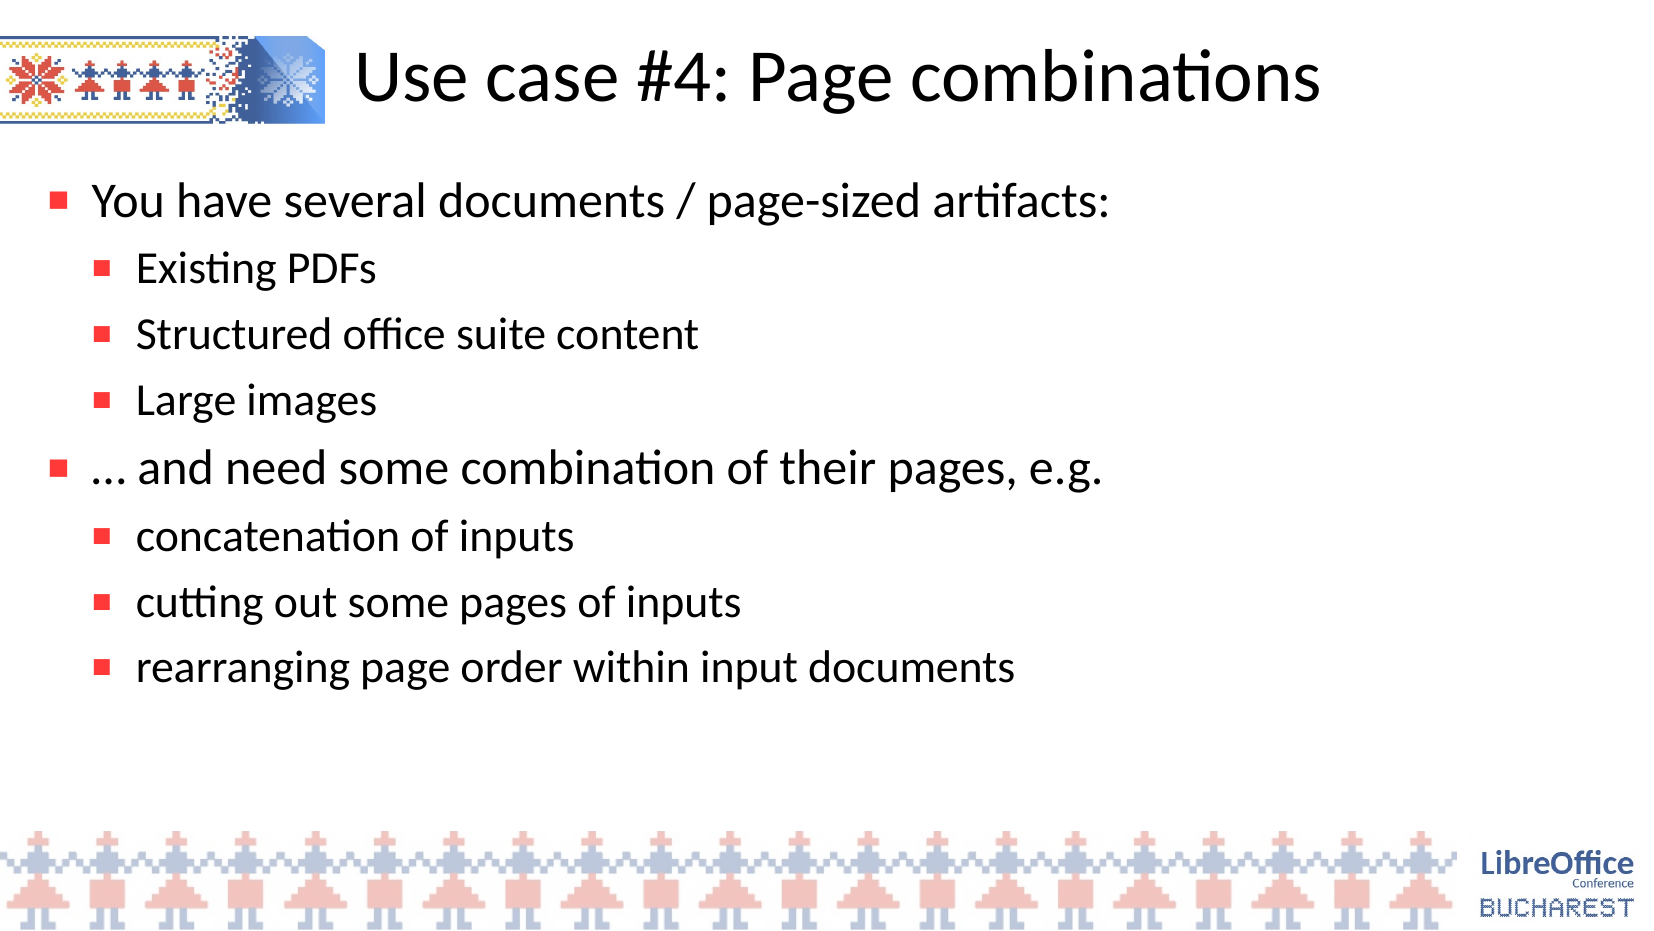

# Use case #4: Page combinations
You have several documents / page-sized artifacts:
Existing PDFs
Structured office suite content
Large images
… and need some combination of their pages, e.g.
concatenation of inputs
cutting out some pages of inputs
rearranging page order within input documents